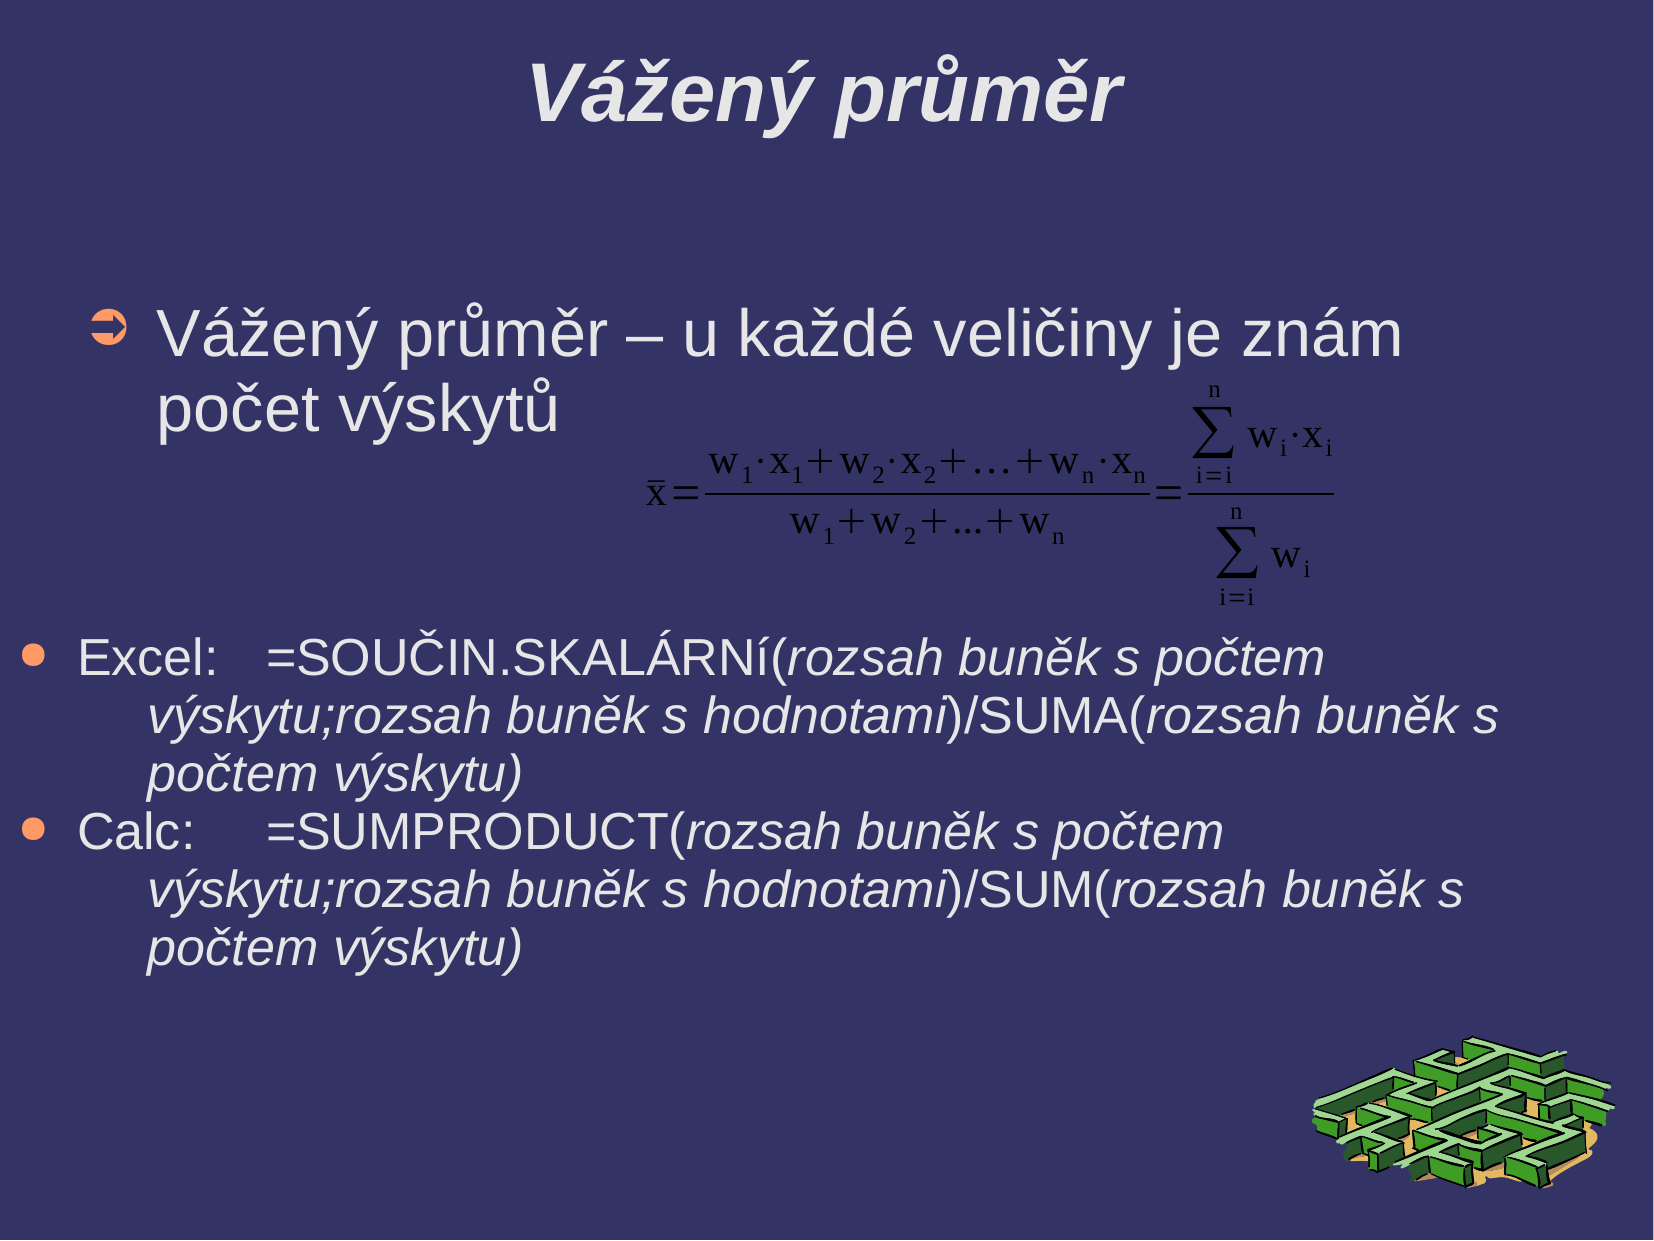

# Vážený průměr
Vážený průměr – u každé veličiny je znám počet výskytů
Excel: 	=SOUČIN.SKALÁRNí(rozsah buněk s počtem výskytu;rozsah buněk s hodnotami)/SUMA(rozsah buněk s počtem výskytu)
Calc:	=SUMPRODUCT(rozsah buněk s počtem výskytu;rozsah buněk s hodnotami)/SUM(rozsah buněk s počtem výskytu)